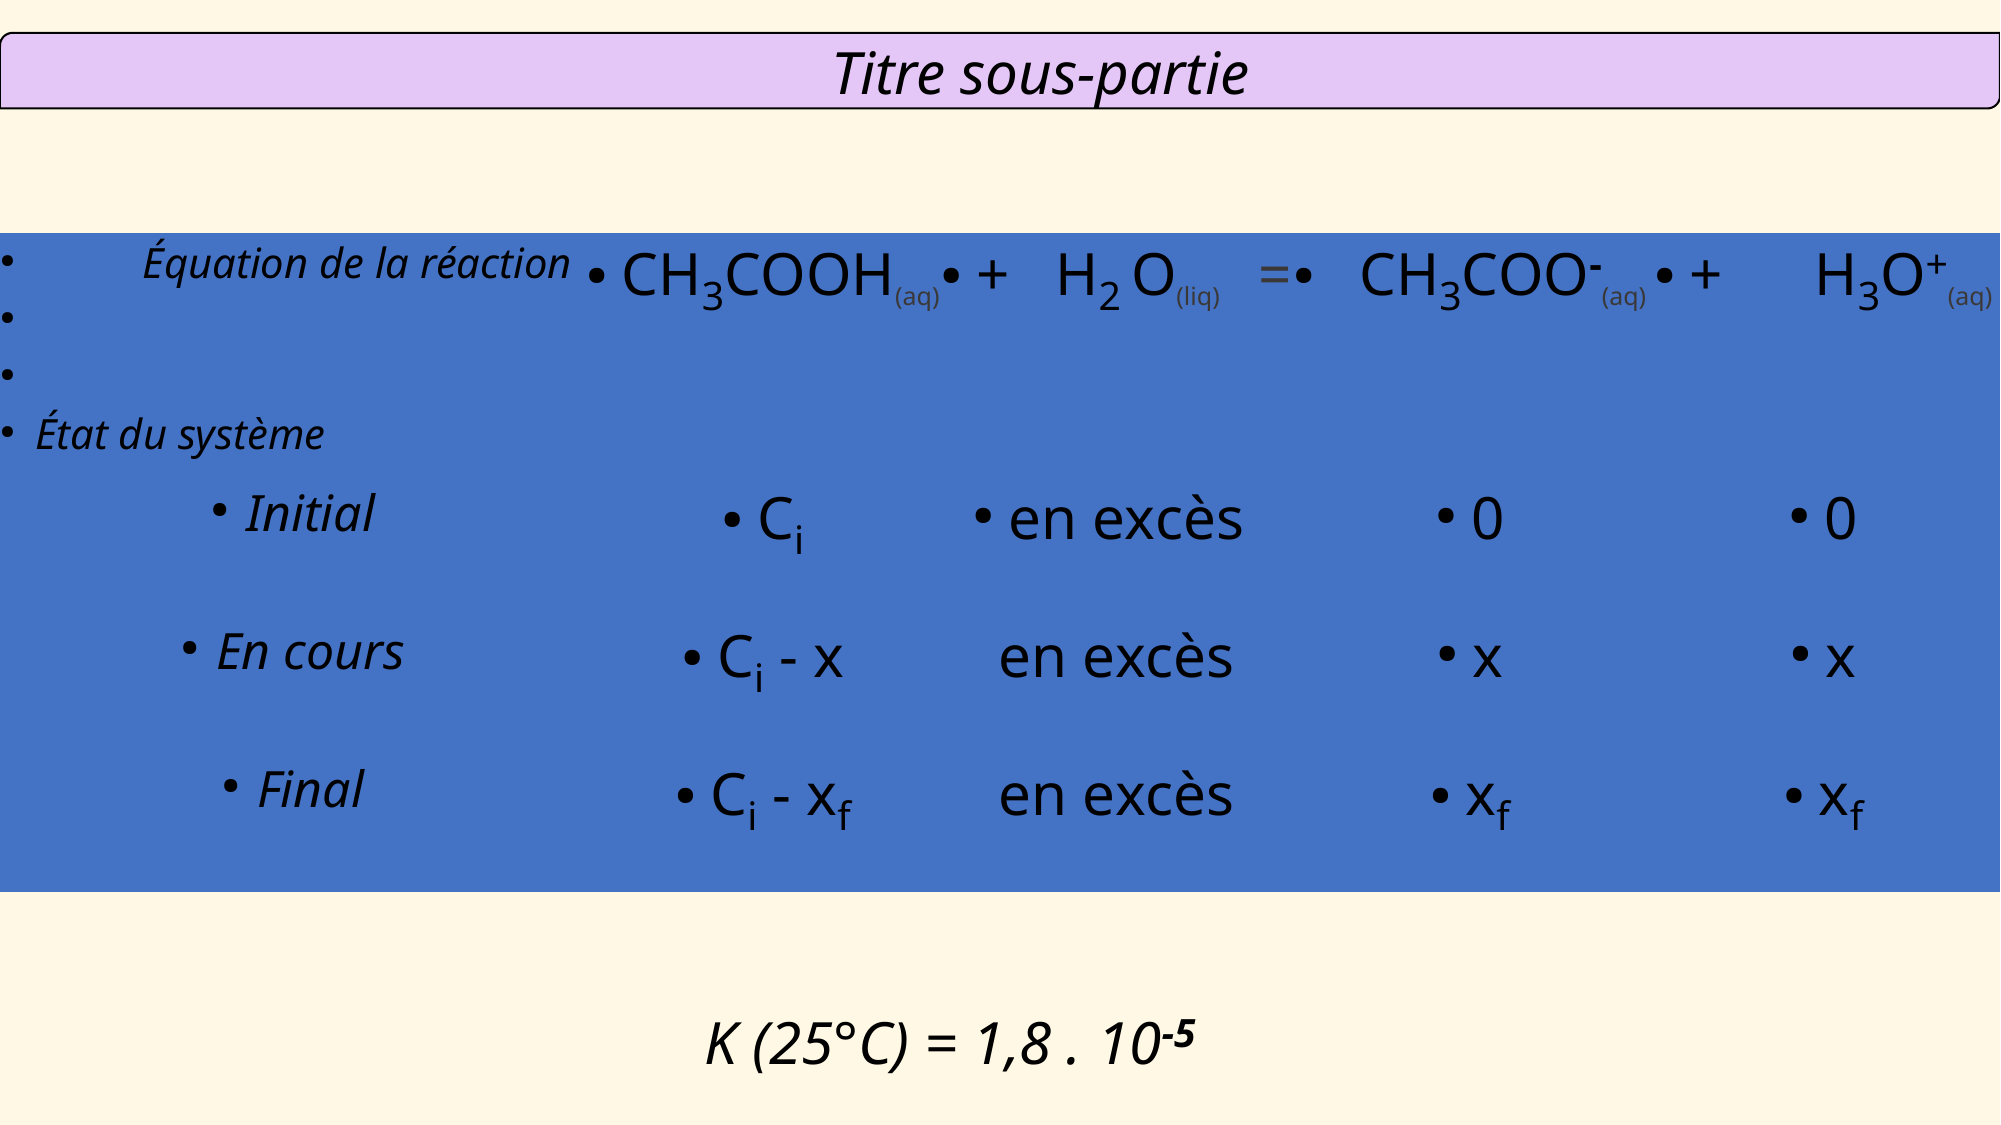

# Titre sous-partie
| Équation de la réaction État du système | CH3COOH(aq) | + H2 O(liq) = | CH3COO-(aq) | + H3O+(aq) |
| --- | --- | --- | --- | --- |
| Initial | Ci | en excès | 0 | 0 |
| En cours | Ci - x | en excès | x | x |
| Final | Ci - xf | en excès | xf | xf |
K (25°C) = 1,8 . 10-5